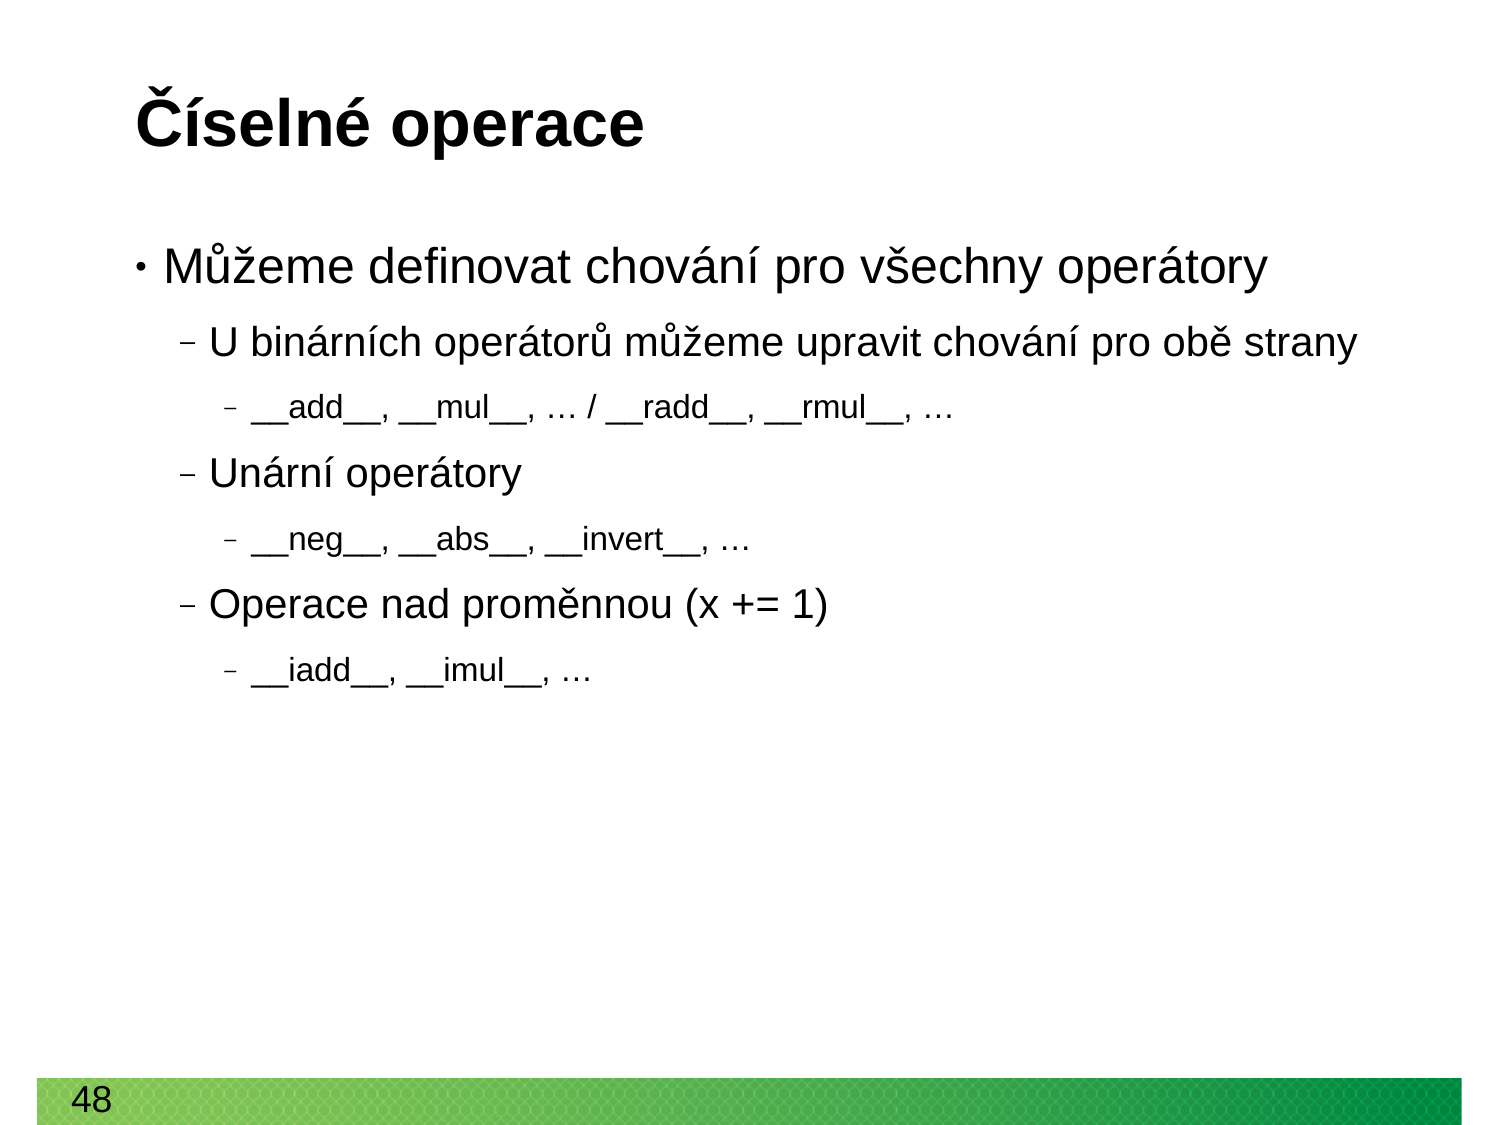

# Číselné operace
Můžeme definovat chování pro všechny operátory
U binárních operátorů můžeme upravit chování pro obě strany
__add__, __mul__, … / __radd__, __rmul__, …
Unární operátory
__neg__, __abs__, __invert__, …
Operace nad proměnnou (x += 1)
__iadd__, __imul__, …